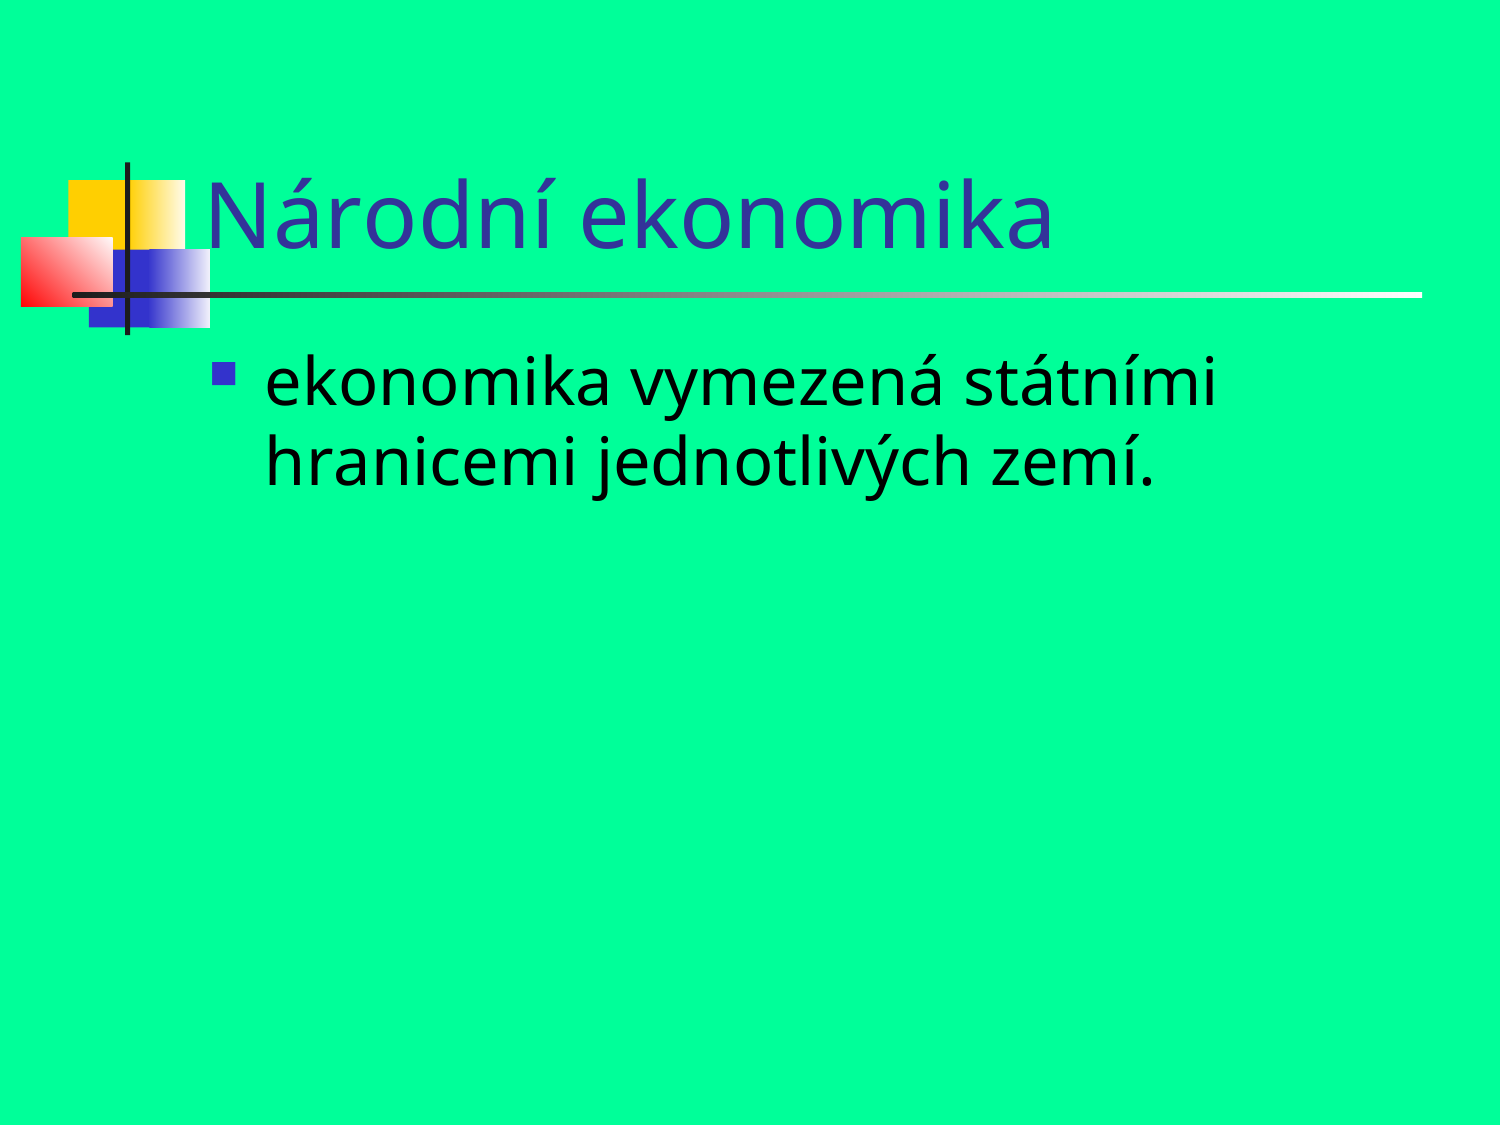

# Národní ekonomika
ekonomika vymezená státními hranicemi jednotlivých zemí.